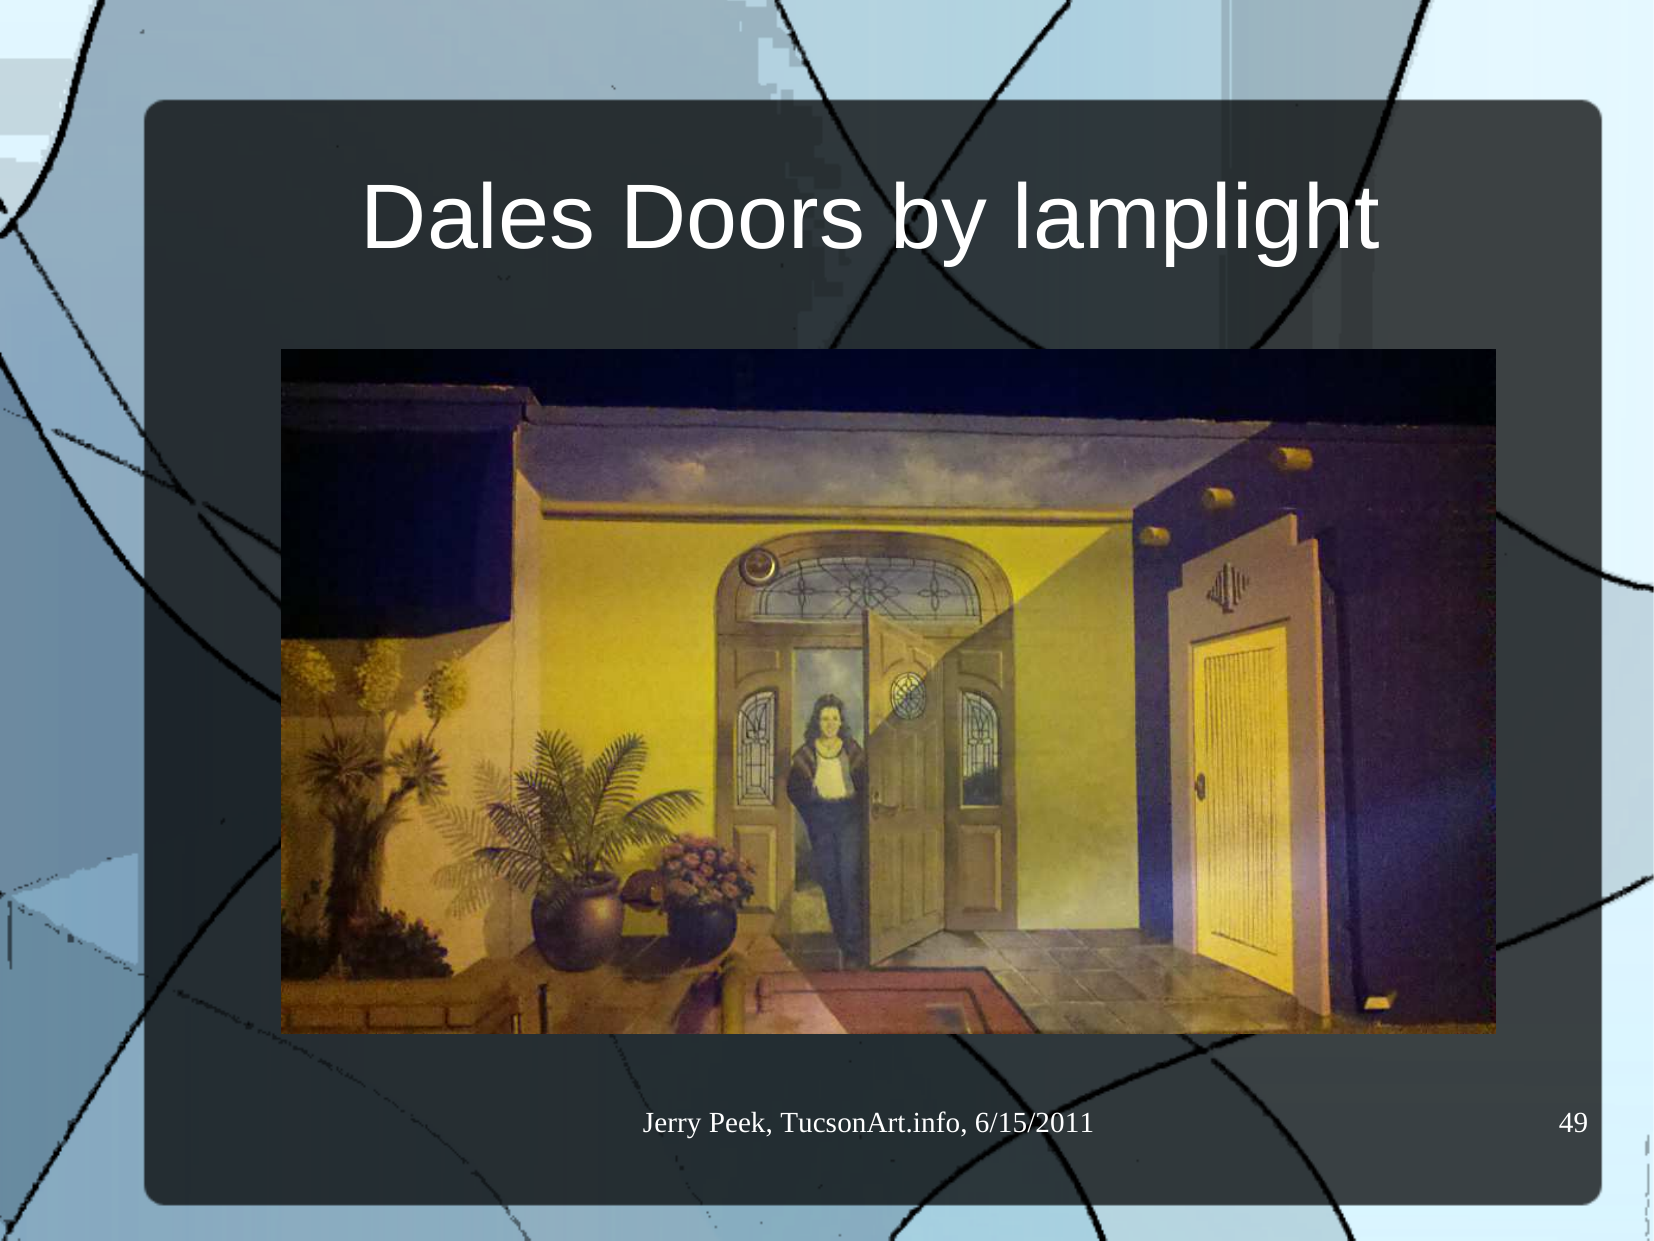

# Dales Doors by lamplight
Jerry Peek, TucsonArt.info, 6/15/2011
49